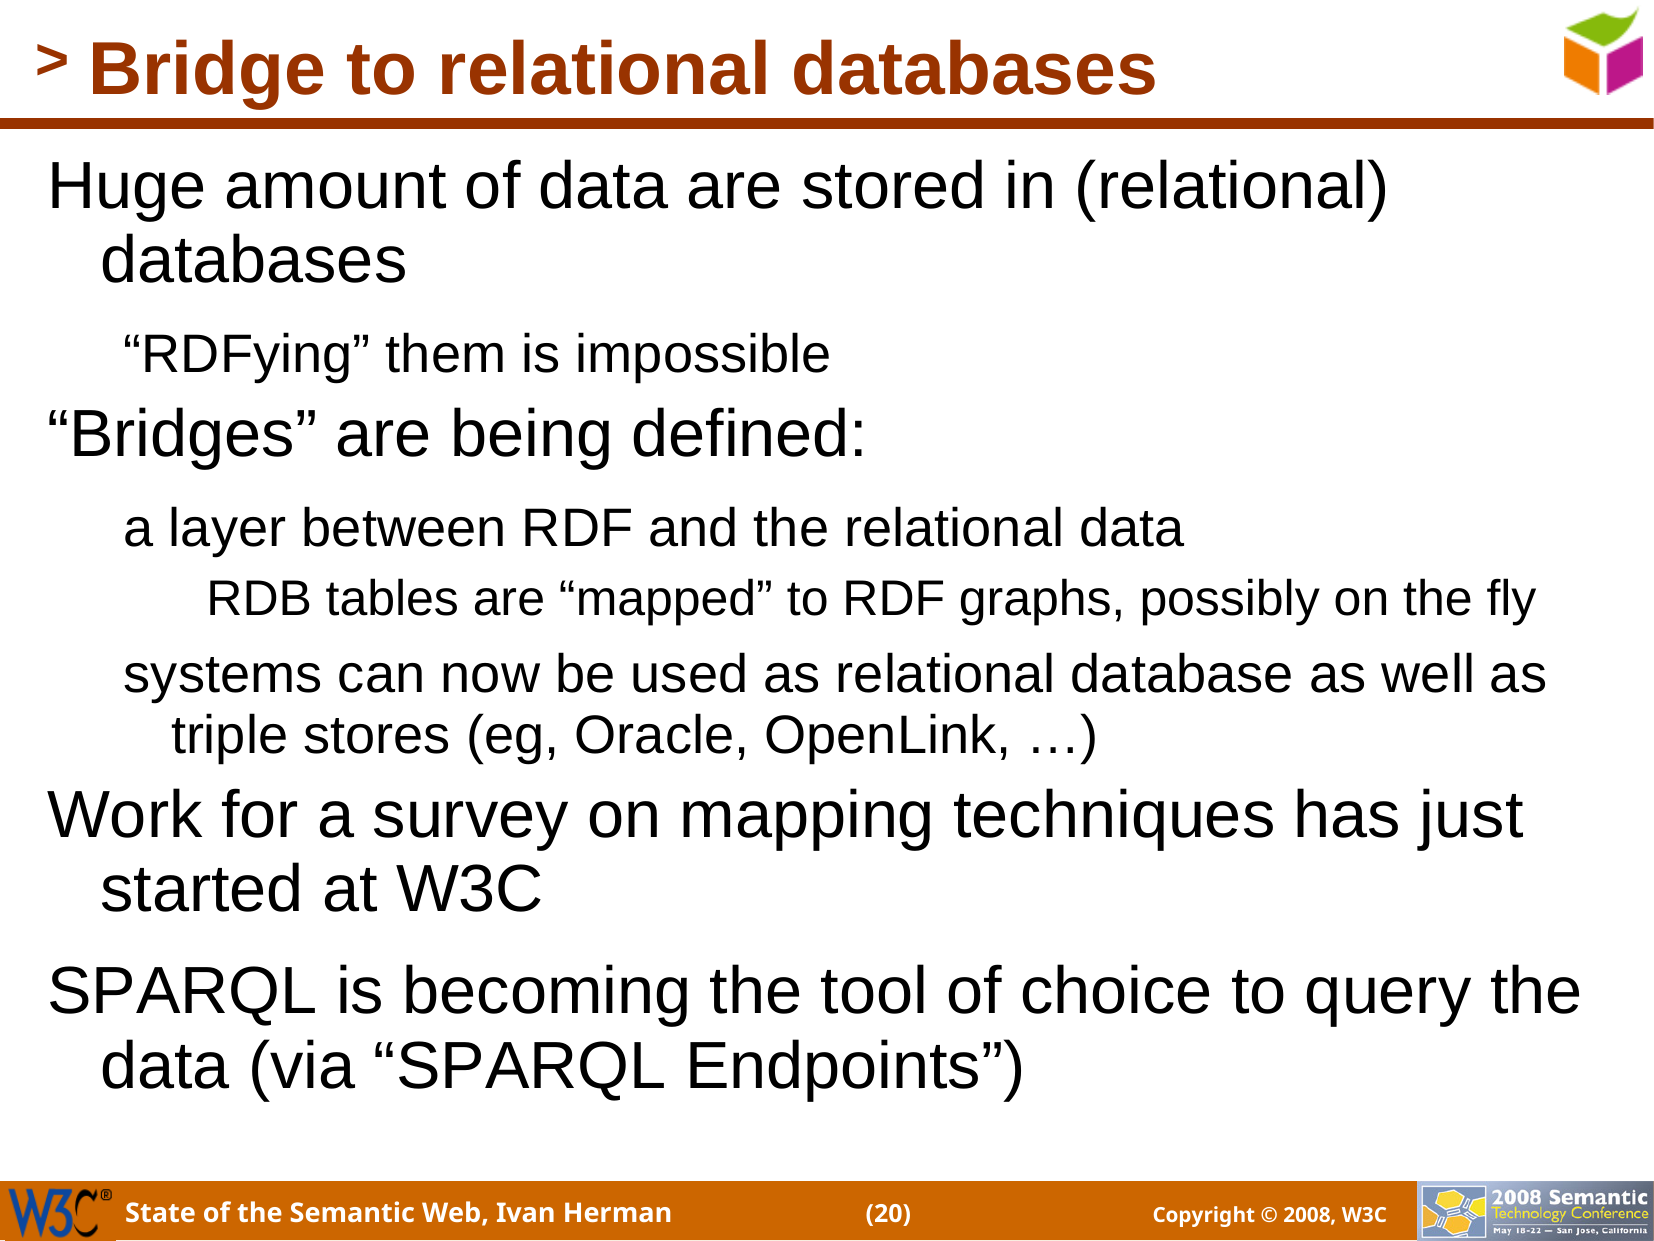

# Bridge to relational databases
Huge amount of data are stored in (relational) databases
“RDFying” them is impossible
“Bridges” are being defined:
a layer between RDF and the relational data
RDB tables are “mapped” to RDF graphs, possibly on the fly
systems can now be used as relational database as well as triple stores (eg, Oracle, OpenLink, …)
Work for a survey on mapping techniques has just started at W3C
SPARQL is becoming the tool of choice to query the data (via “SPARQL Endpoints”)